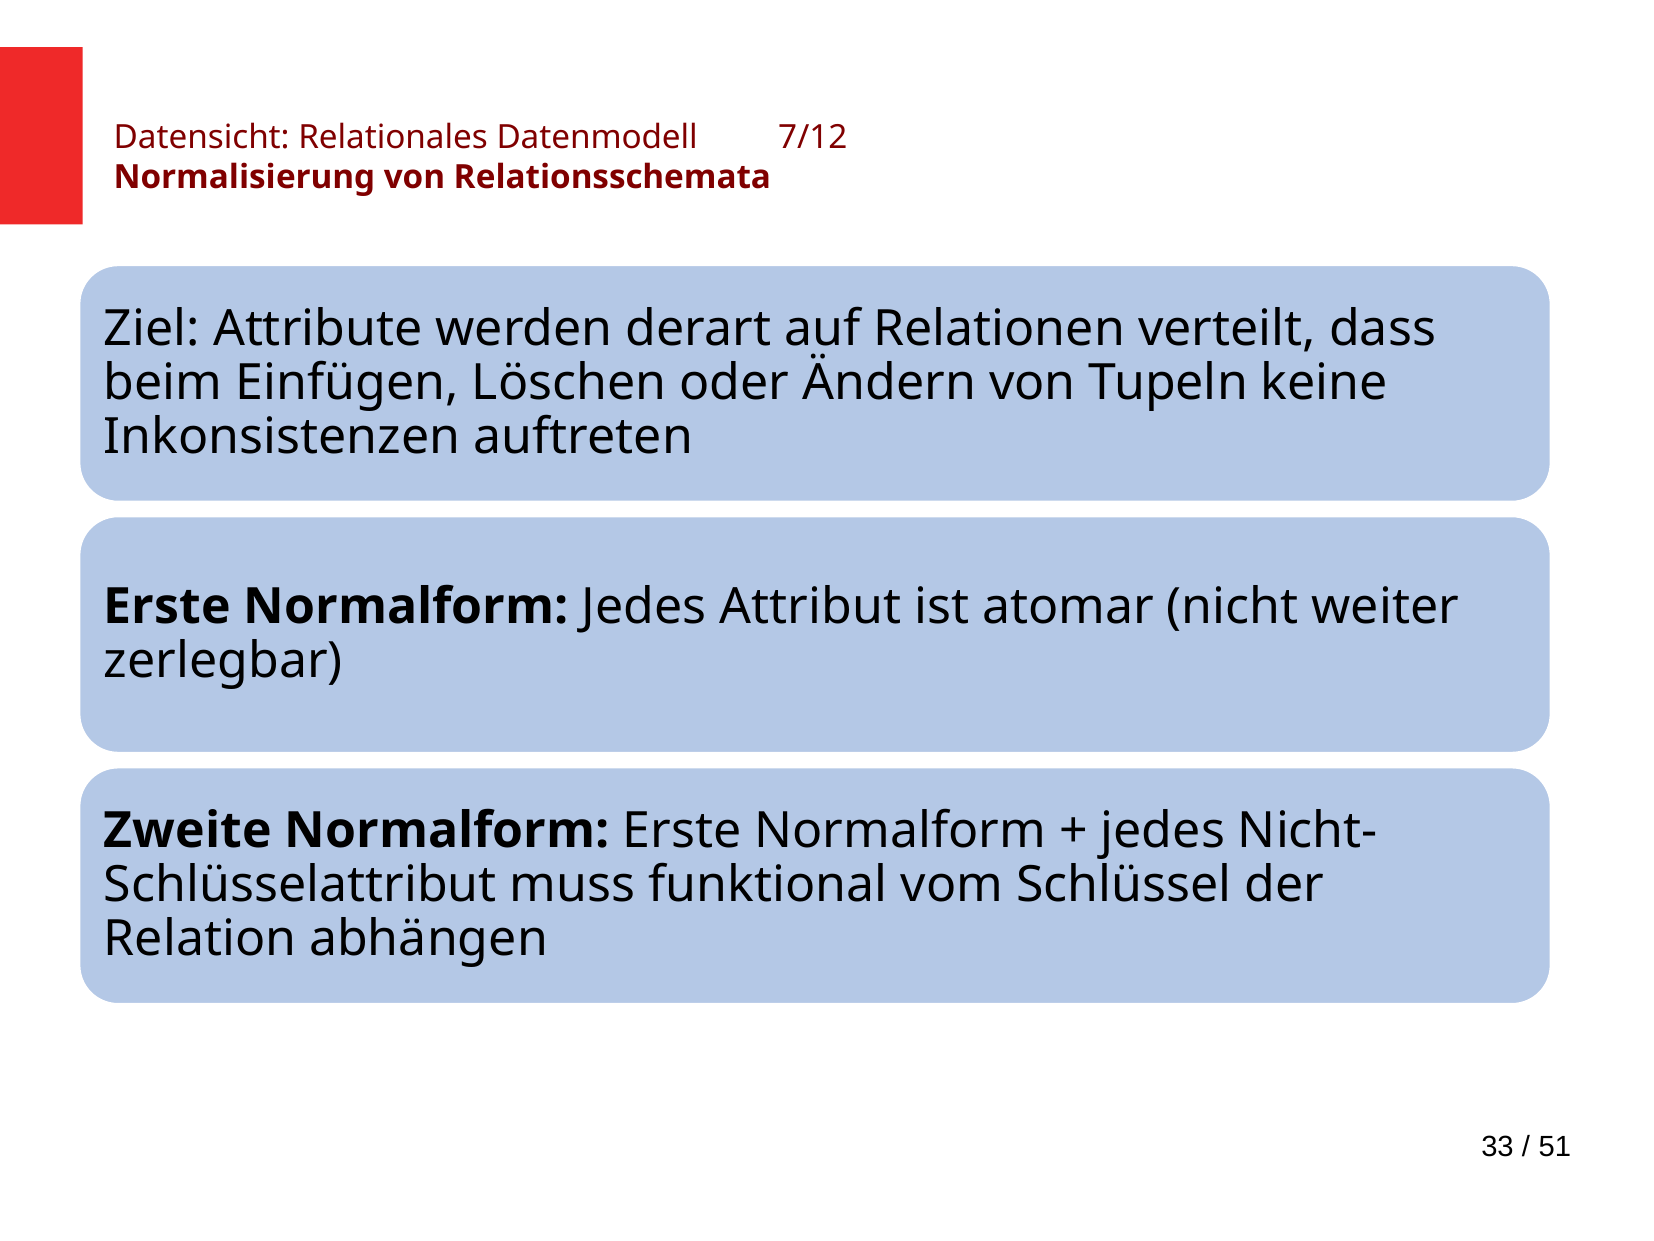

# Datensicht: Relationales Datenmodell 	7/12 Normalisierung von Relationsschemata
Ziel: Attribute werden derart auf Relationen verteilt, dass beim Einfügen, Löschen oder Ändern von Tupeln keine Inkonsistenzen auftreten
Erste Normalform: Jedes Attribut ist atomar (nicht weiter zerlegbar)
Zweite Normalform: Erste Normalform + jedes Nicht-Schlüsselattribut muss funktional vom Schlüssel der Relation abhängen
33
© Hochschule Kempten / Prof.Dr.Arthur Kolb
Folie